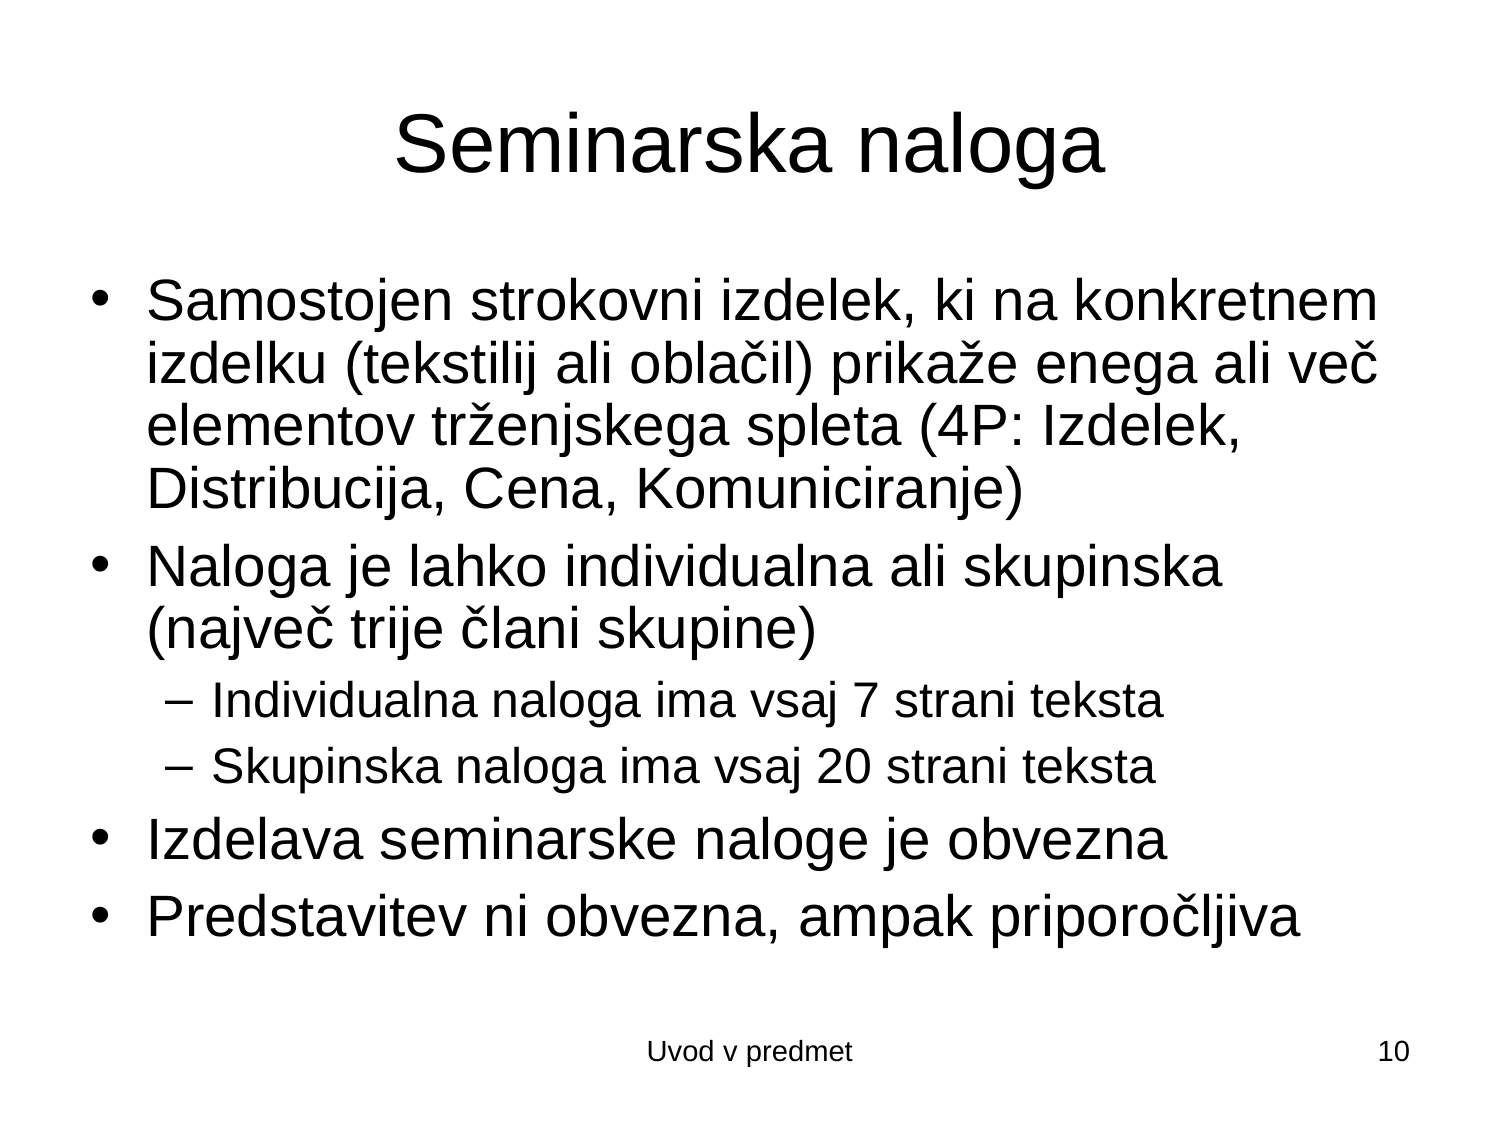

# Seminarska naloga
Samostojen strokovni izdelek, ki na konkretnem izdelku (tekstilij ali oblačil) prikaže enega ali več elementov trženjskega spleta (4P: Izdelek, Distribucija, Cena, Komuniciranje)
Naloga je lahko individualna ali skupinska (največ trije člani skupine)
Individualna naloga ima vsaj 7 strani teksta
Skupinska naloga ima vsaj 20 strani teksta
Izdelava seminarske naloge je obvezna
Predstavitev ni obvezna, ampak priporočljiva
Uvod v predmet